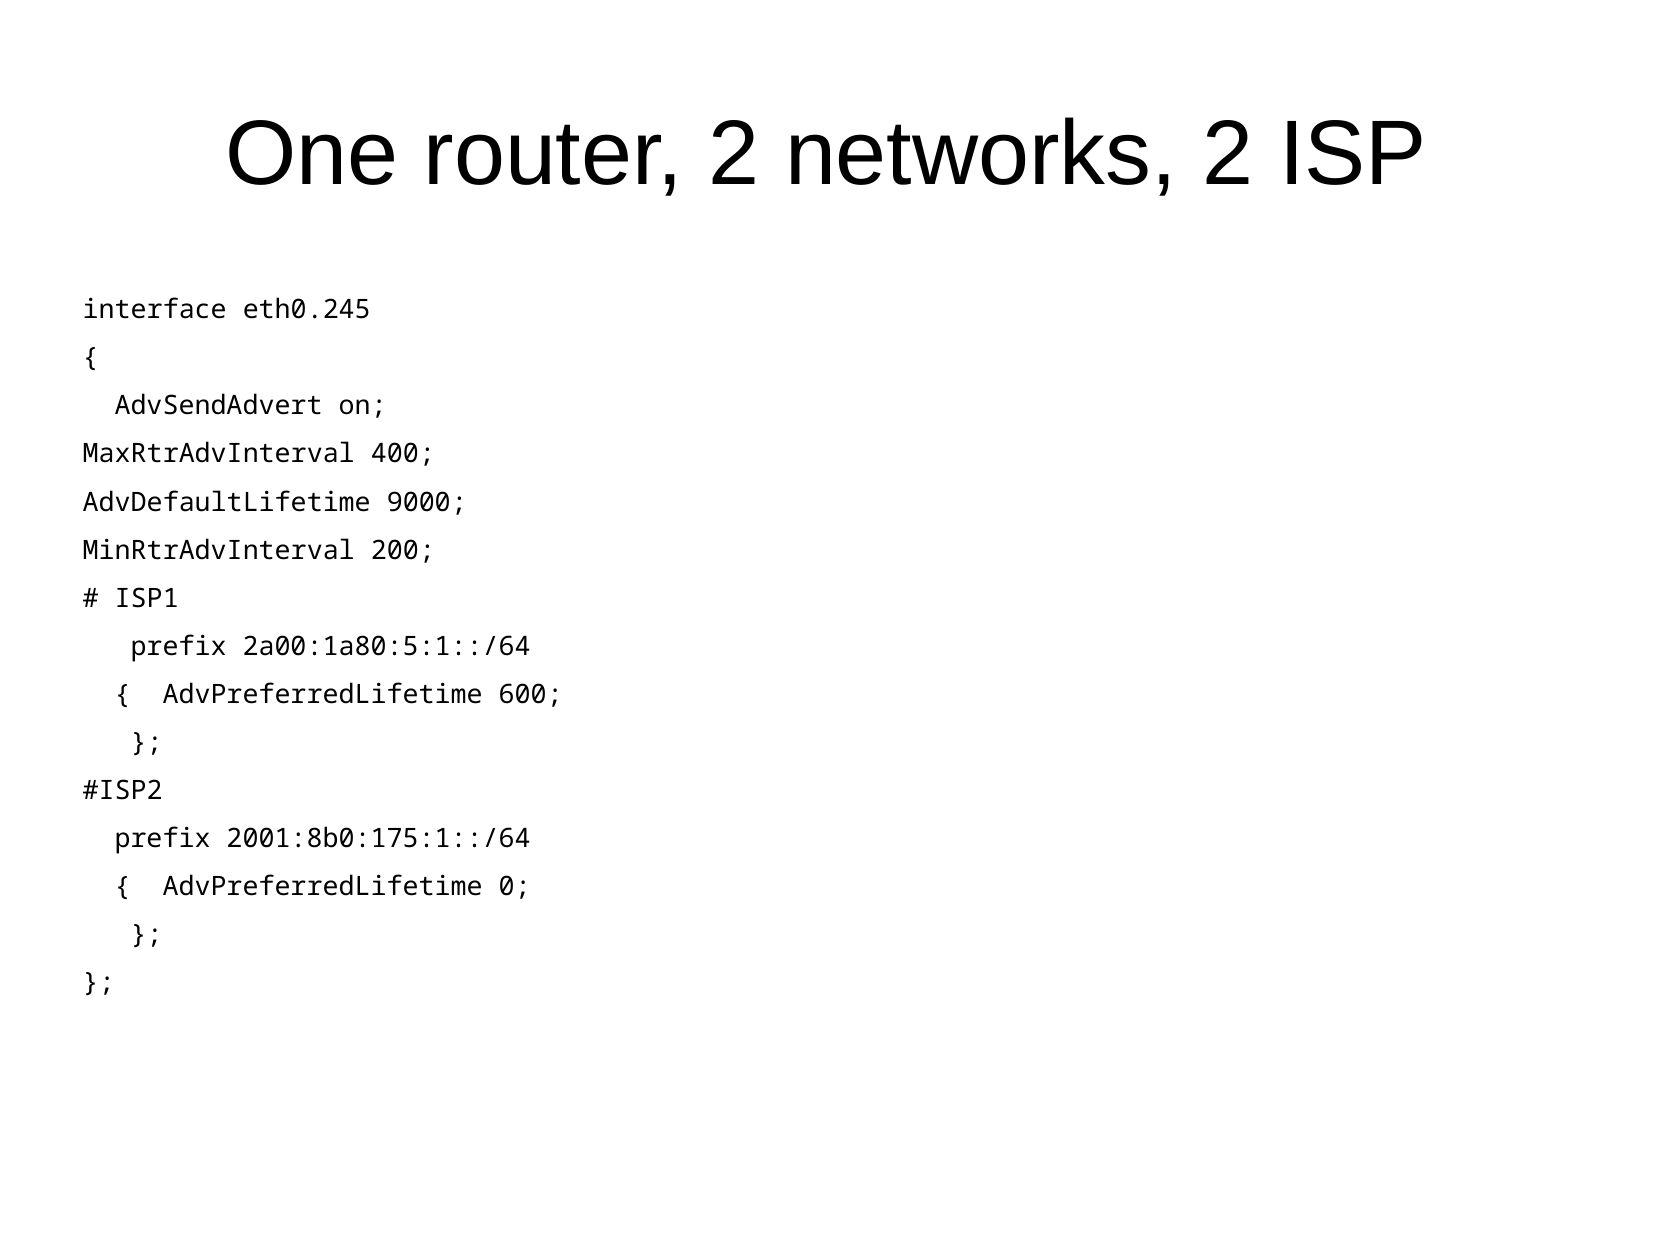

# One router, 2 networks, 2 ISP
interface eth0.245
{
 AdvSendAdvert on;
MaxRtrAdvInterval 400;
AdvDefaultLifetime 9000;
MinRtrAdvInterval 200;
# ISP1
 prefix 2a00:1a80:5:1::/64
 { AdvPreferredLifetime 600;
 };
#ISP2
 prefix 2001:8b0:175:1::/64
 { AdvPreferredLifetime 0;
 };
};